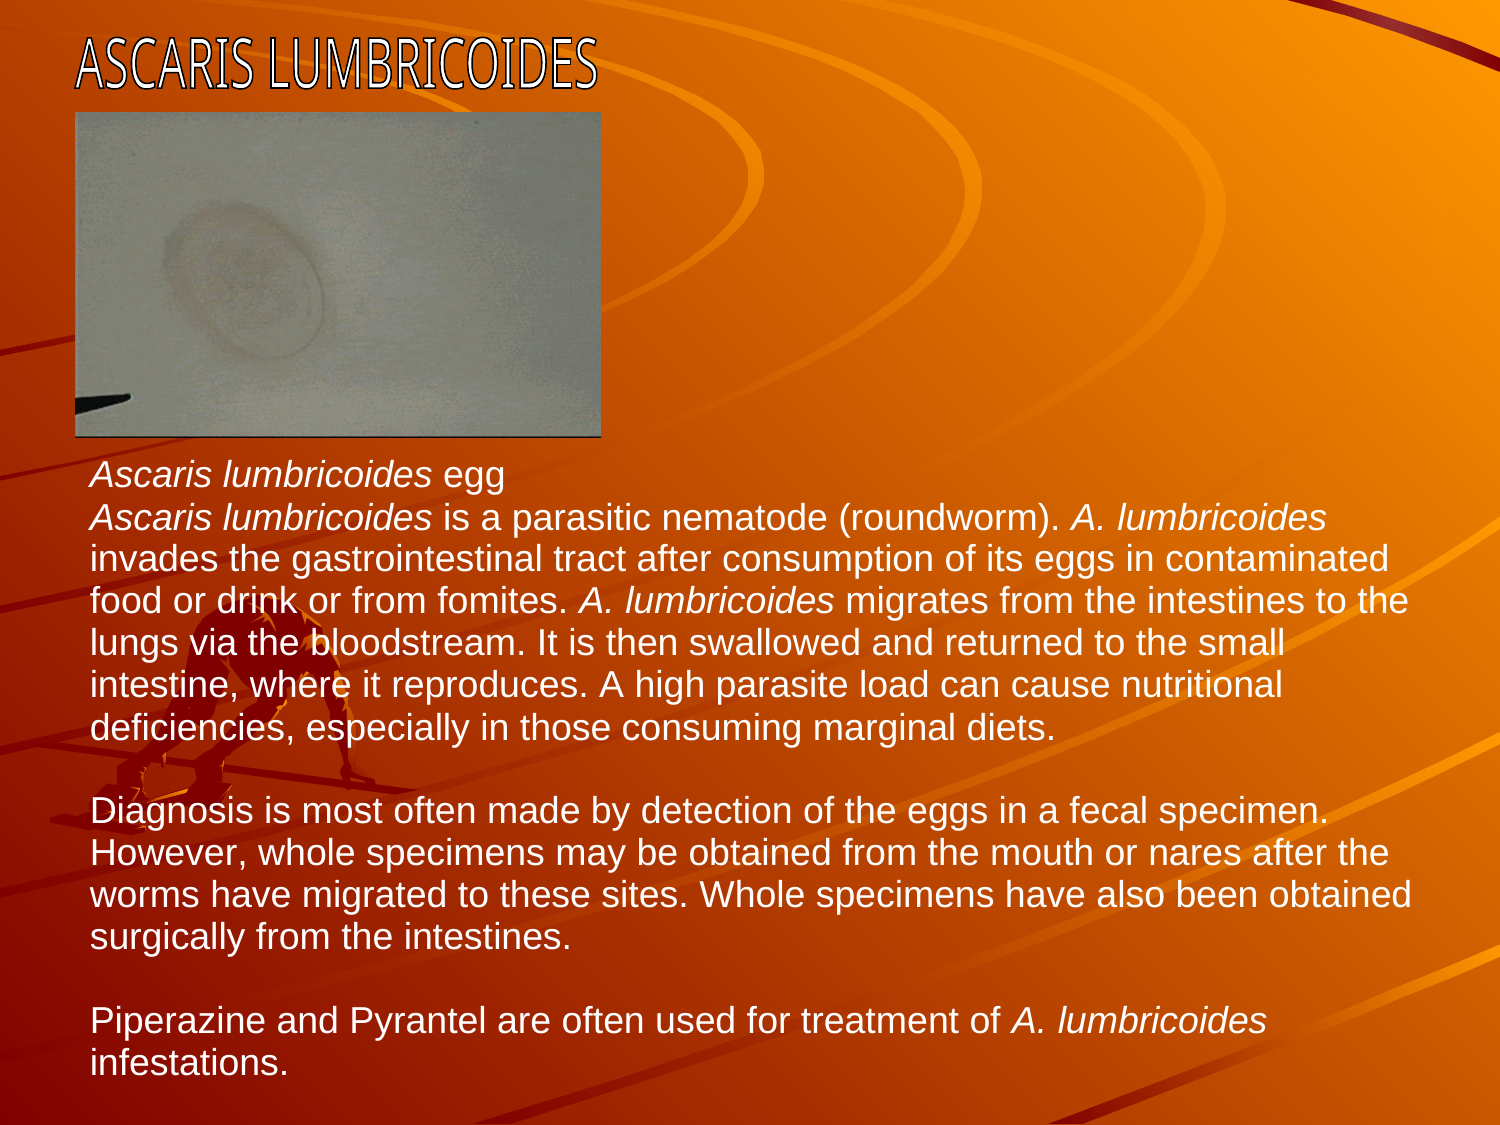

Ascaris lumbricoides egg
Ascaris lumbricoides is a parasitic nematode (roundworm). A. lumbricoides invades the gastrointestinal tract after consumption of its eggs in contaminated food or drink or from fomites. A. lumbricoides migrates from the intestines to the lungs via the bloodstream. It is then swallowed and returned to the small intestine, where it reproduces. A high parasite load can cause nutritional deficiencies, especially in those consuming marginal diets.
Diagnosis is most often made by detection of the eggs in a fecal specimen. However, whole specimens may be obtained from the mouth or nares after the worms have migrated to these sites. Whole specimens have also been obtained surgically from the intestines.
Piperazine and Pyrantel are often used for treatment of A. lumbricoides infestations.
ASCARIS LUMBRICOIDES